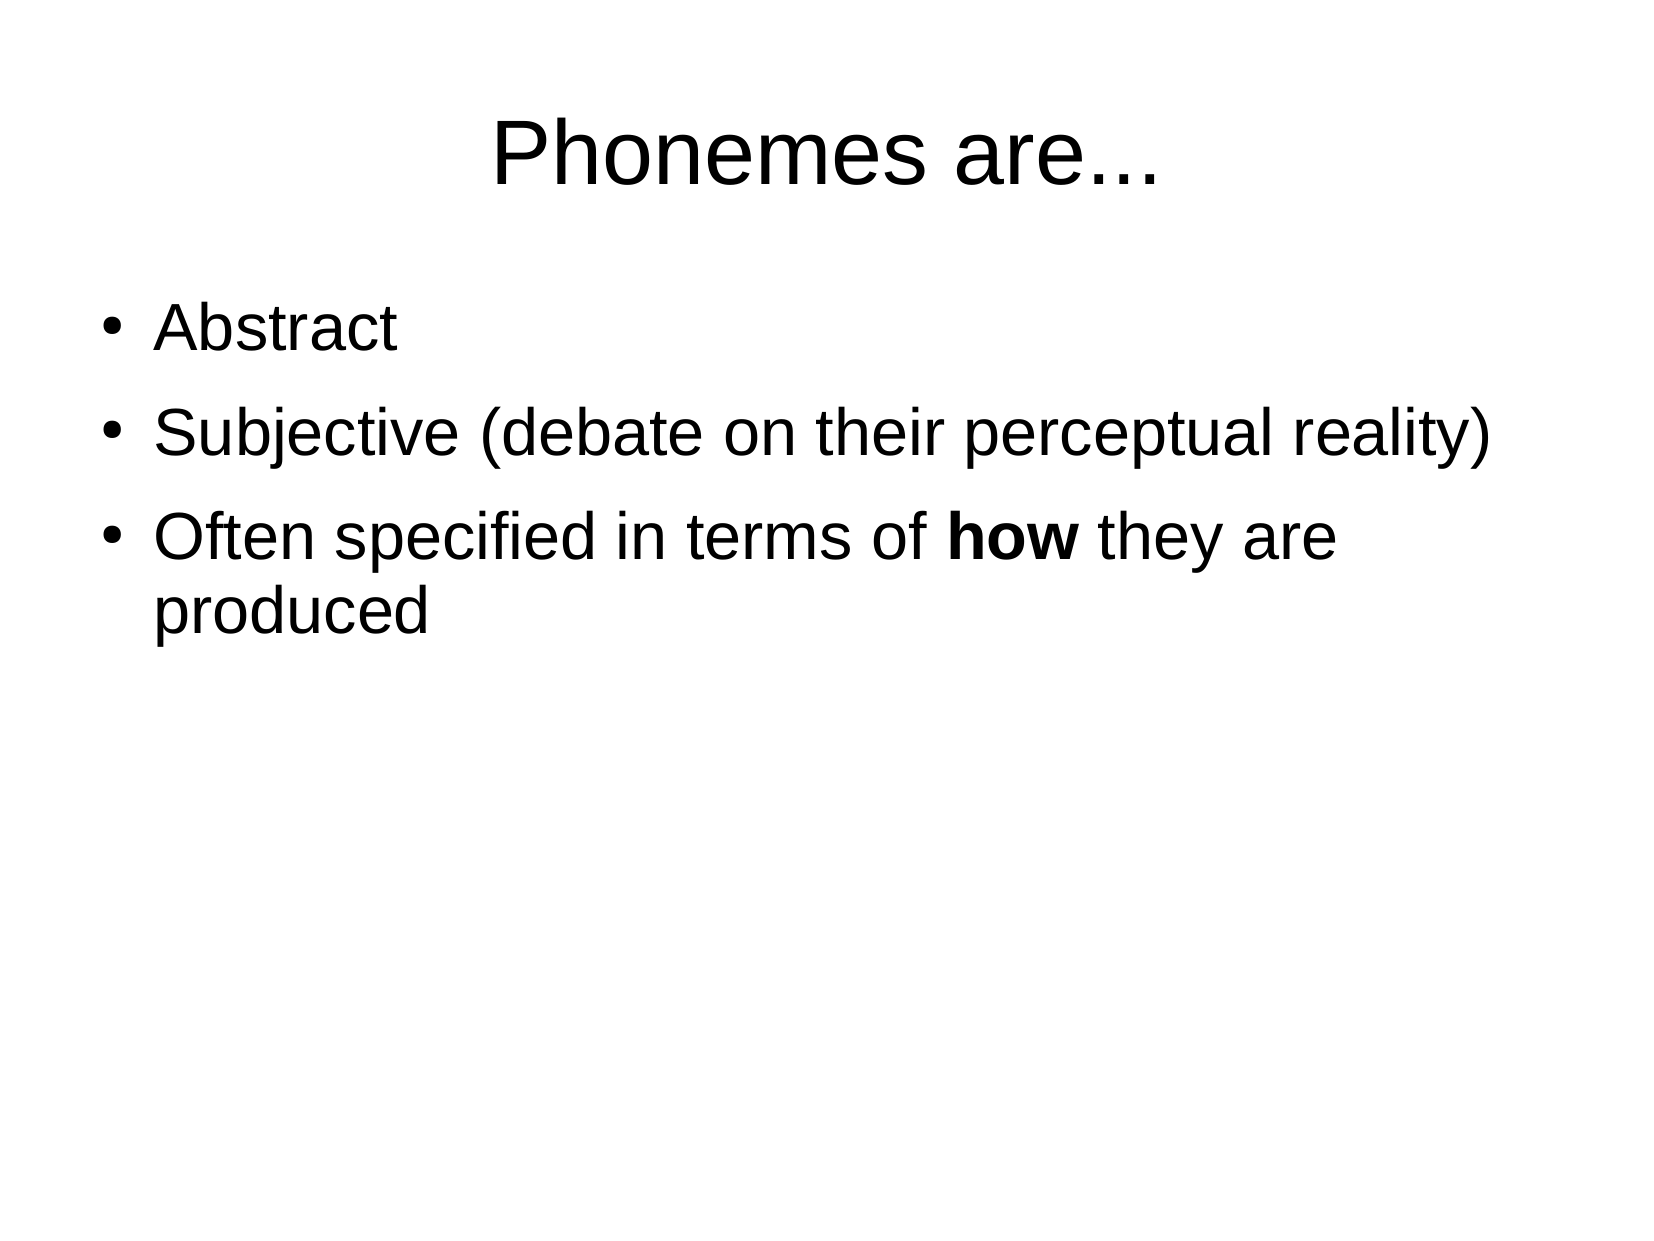

# Phonemes are...
Abstract
Subjective (debate on their perceptual reality)
Often specified in terms of how they are produced